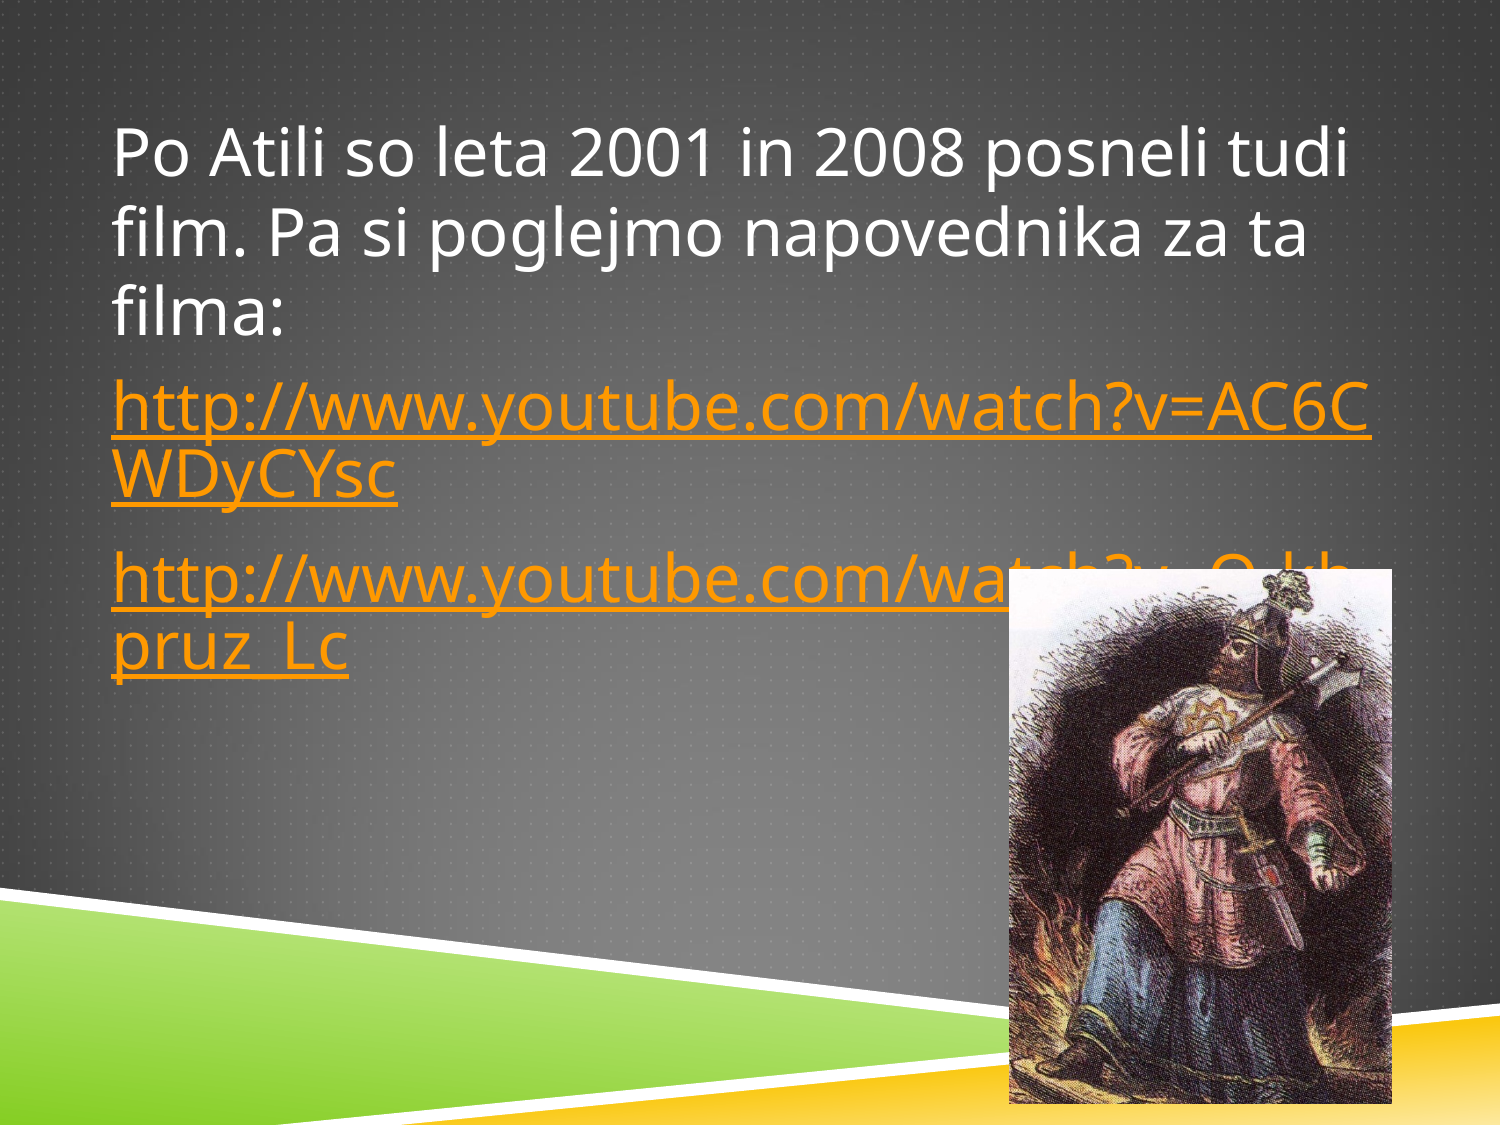

# Po Atili so leta 2001 in 2008 posneli tudi film. Pa si poglejmo napovednika za ta filma:
http://www.youtube.com/watch?v=AC6CWDyCYsc
http://www.youtube.com/watch?v=O-kbpruz_Lc